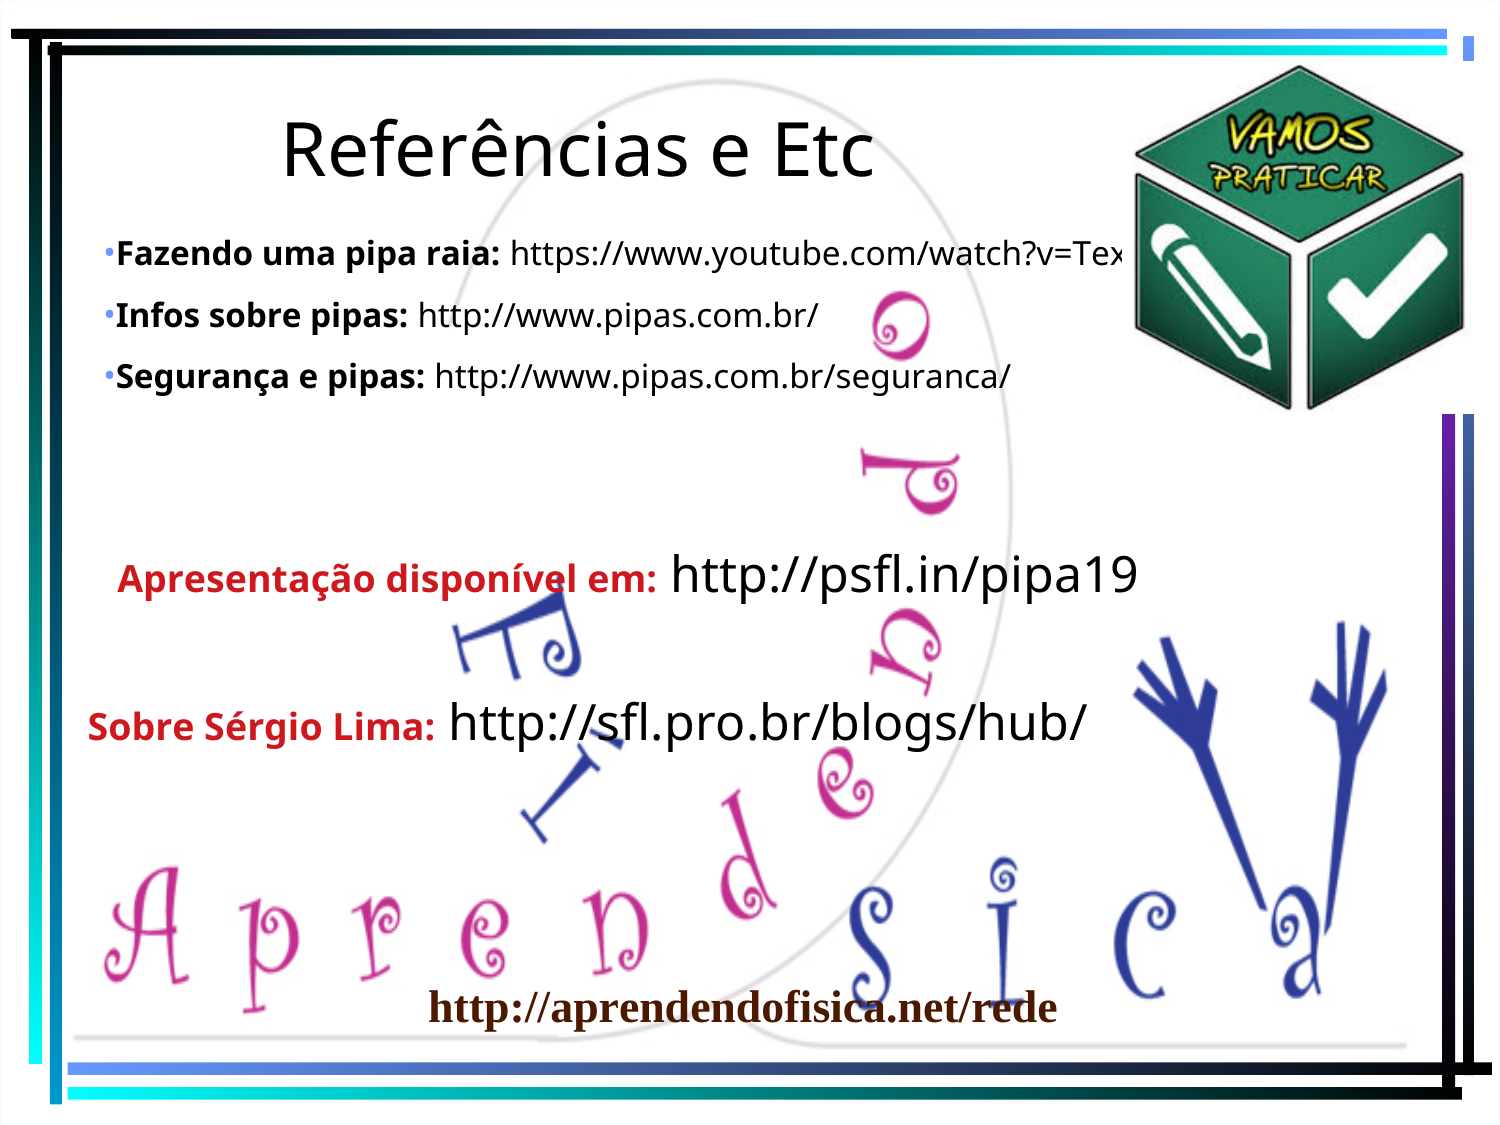

# Referências e Etc
Fazendo uma pipa raia: https://www.youtube.com/watch?v=TexcsAl1RSs
Infos sobre pipas: http://www.pipas.com.br/
Segurança e pipas: http://www.pipas.com.br/seguranca/
Apresentação disponível em: http://psfl.in/pipa19
Sobre Sérgio Lima: http://sfl.pro.br/blogs/hub/
http://aprendendofisica.net/rede